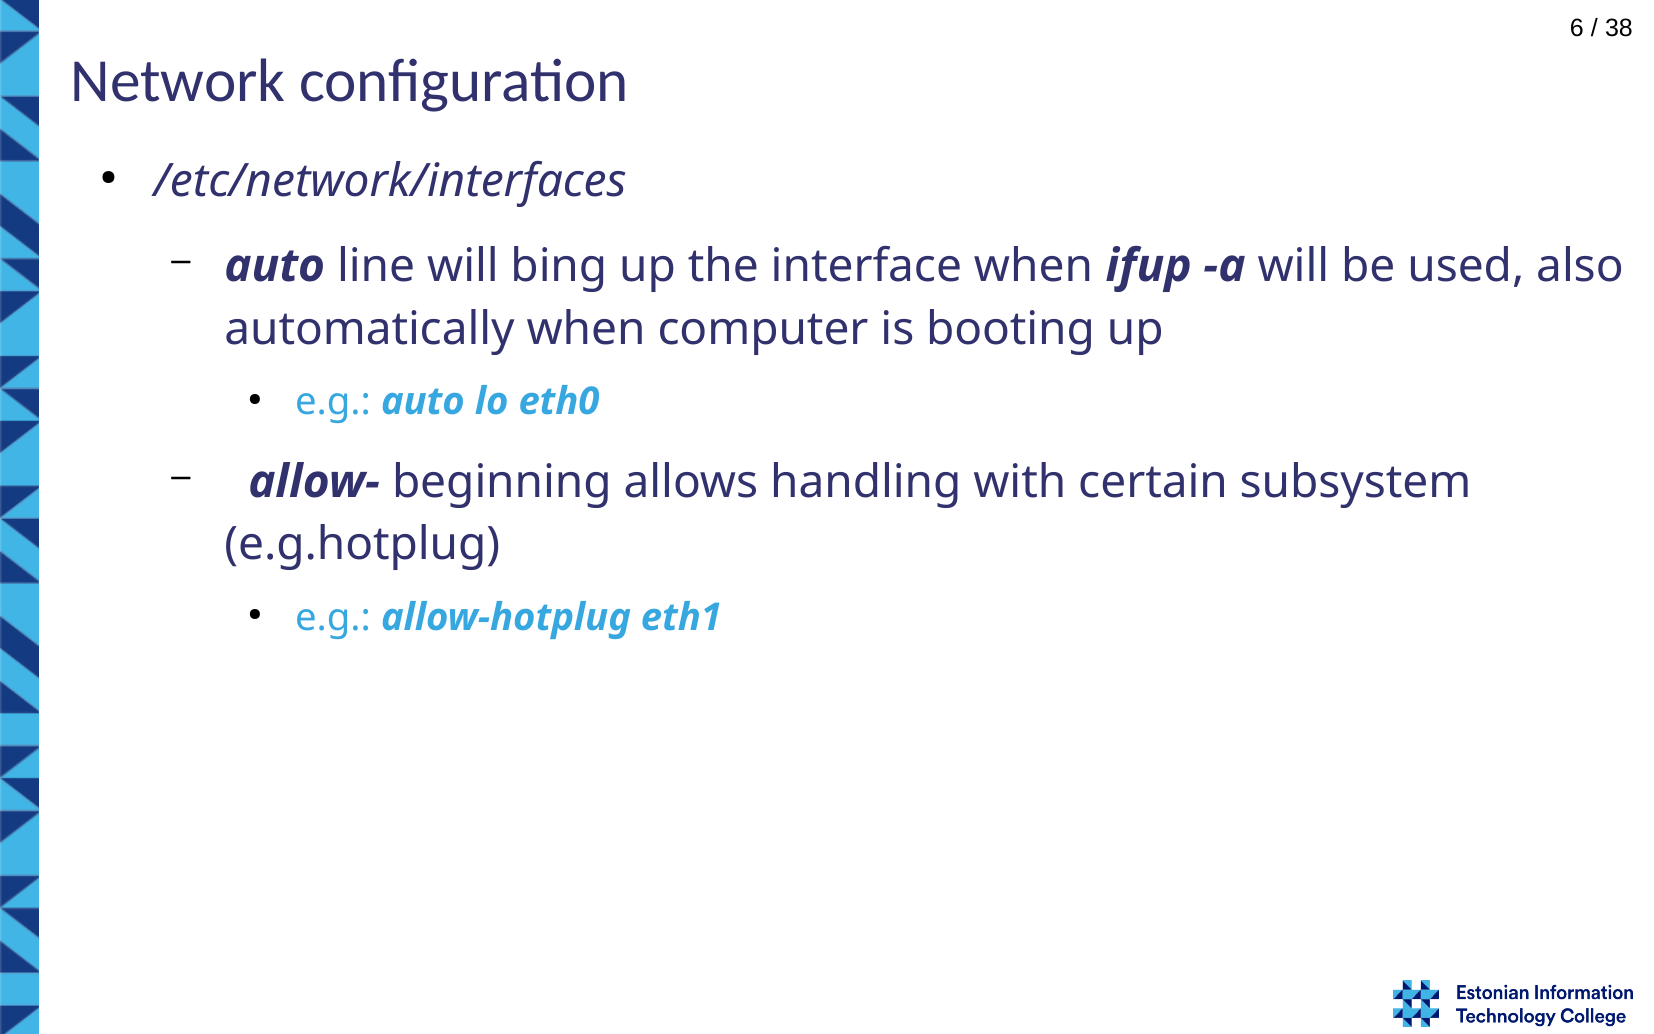

# Network configuration
/etc/network/interfaces
auto line will bing up the interface when ifup -a will be used, also automatically when computer is booting up
e.g.: auto lo eth0
  allow- beginning allows handling with certain subsystem (e.g.hotplug)
e.g.: allow-hotplug eth1